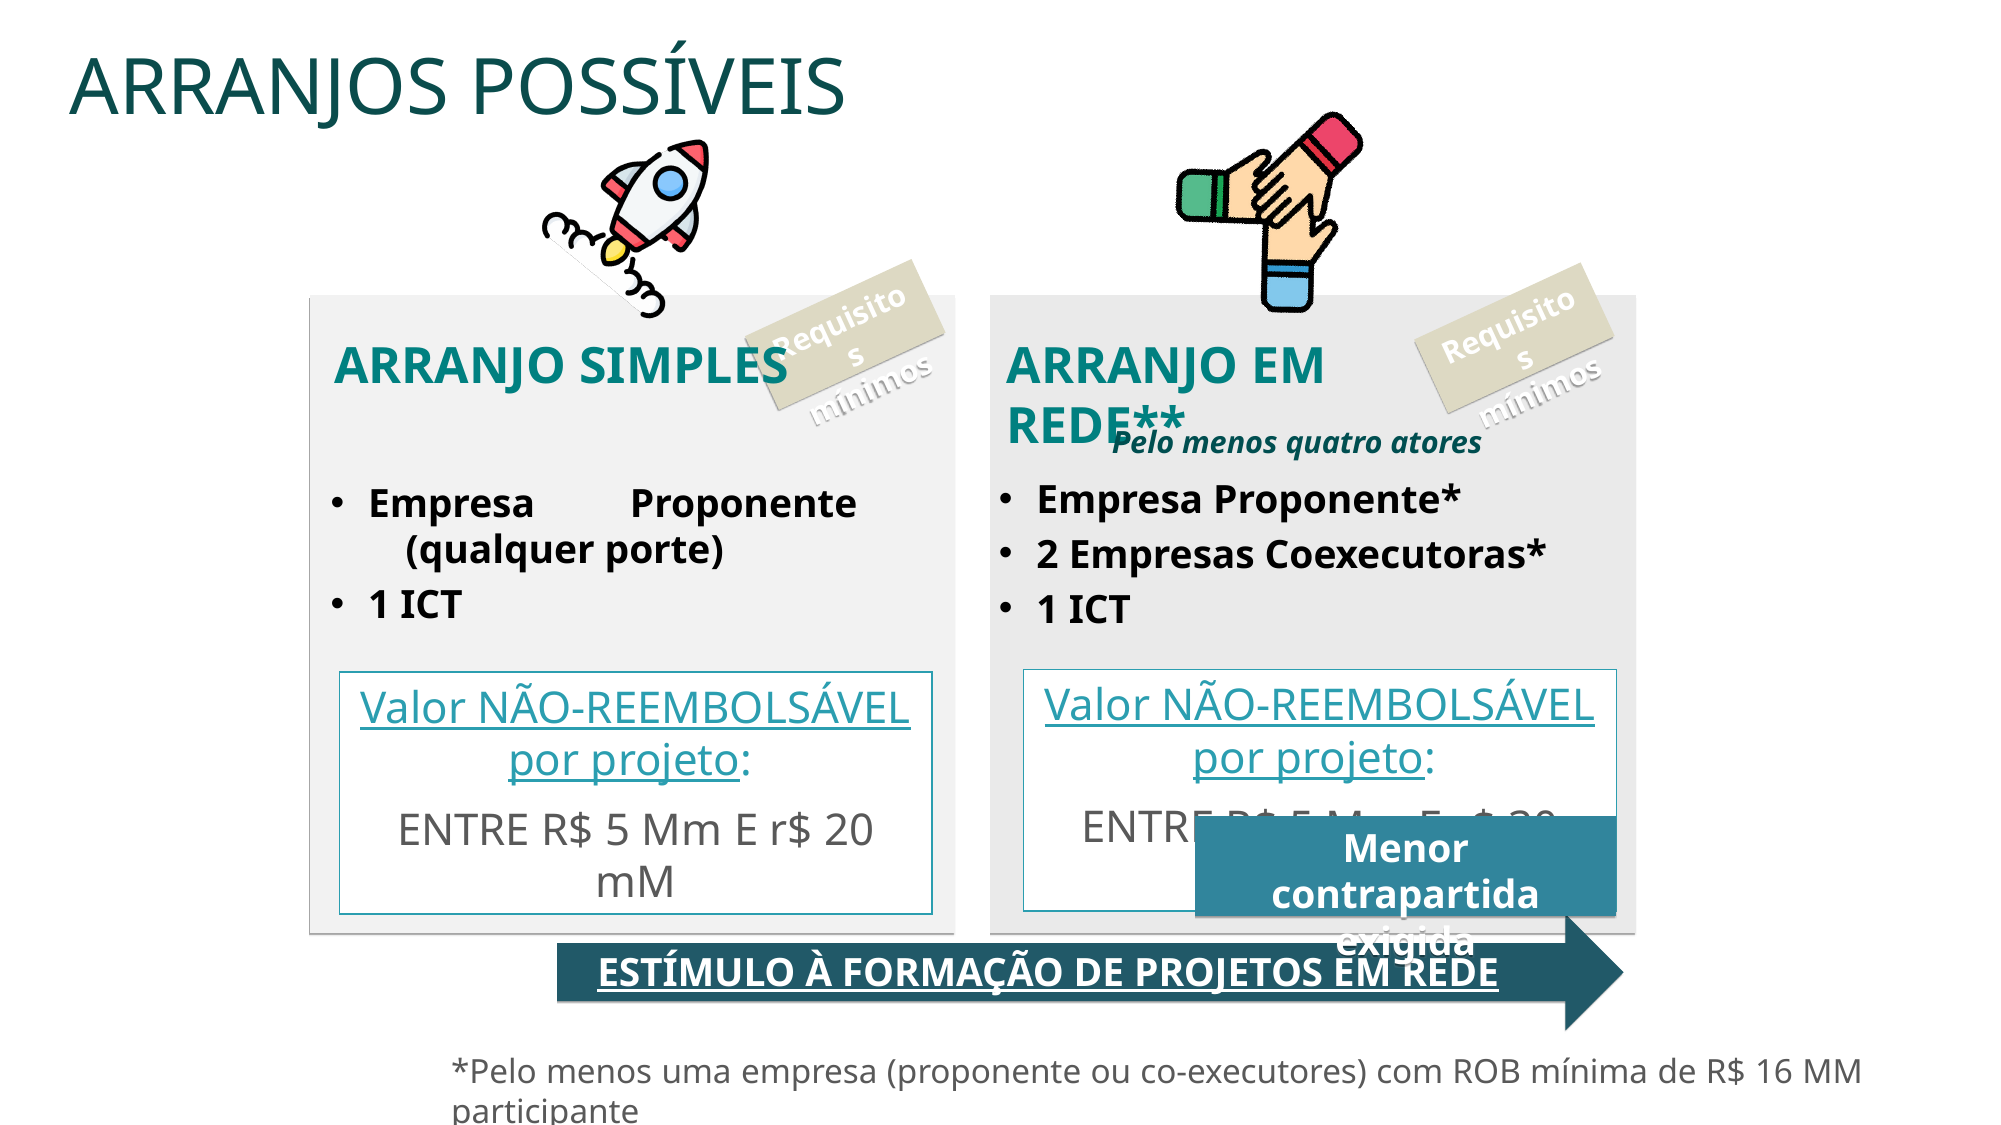

ARRANJOS POSSÍVEIS
Requisitos mínimos
Requisitos mínimos
ARRANJO SIMPLES
ARRANJO EM REDE**
Pelo menos quatro atores
Empresa Proponente*
2 Empresas Coexecutoras*
1 ICT
Empresa Proponente (qualquer porte)
1 ICT
Valor NÃO-REEMBOLSÁVEL por projeto:
ENTRE R$ 5 Mm E r$ 30 mM
Valor NÃO-REEMBOLSÁVEL por projeto:
ENTRE R$ 5 Mm E r$ 20 mM
Menor contrapartida exigida
ESTÍMULO À FORMAÇÃO DE PROJETOS EM REDE
*Pelo menos uma empresa (proponente ou co-executores) com ROB mínima de R$ 16 MM participante